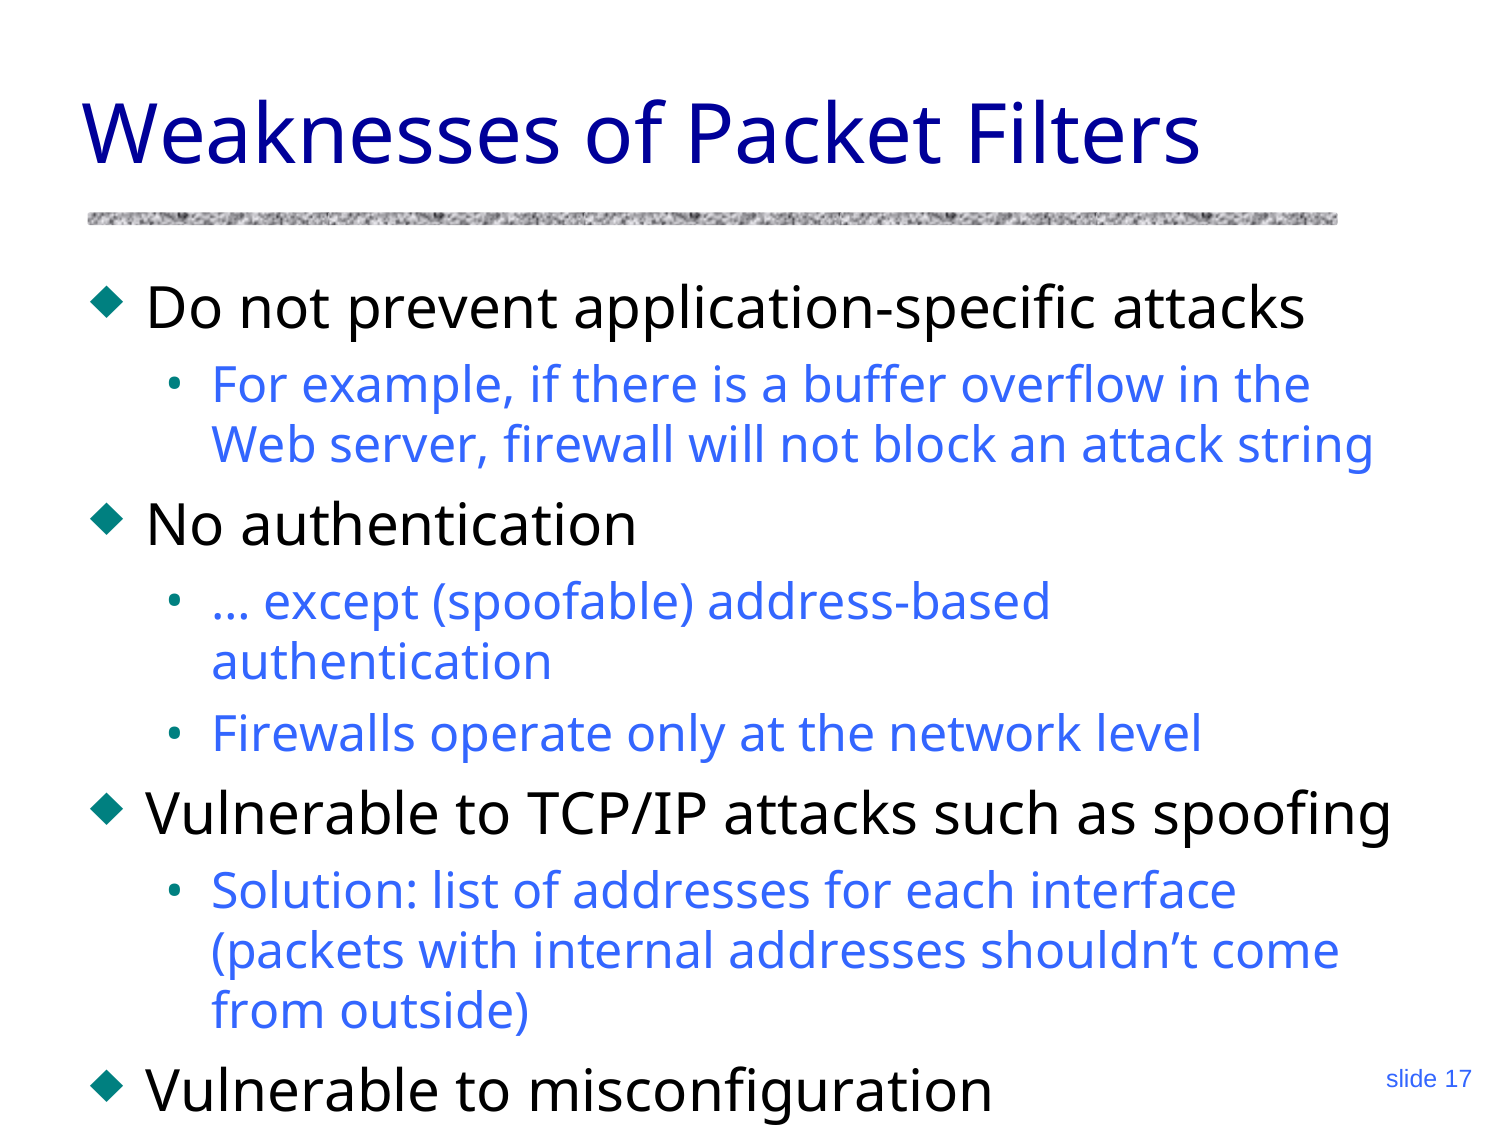

Weaknesses of Packet Filters
Do not prevent application-specific attacks
For example, if there is a buffer overflow in the Web server, firewall will not block an attack string
No authentication
… except (spoofable) address-based authentication
Firewalls operate only at the network level
Vulnerable to TCP/IP attacks such as spoofing
Solution: list of addresses for each interface (packets with internal addresses shouldn’t come from outside)
Vulnerable to misconfiguration
slide